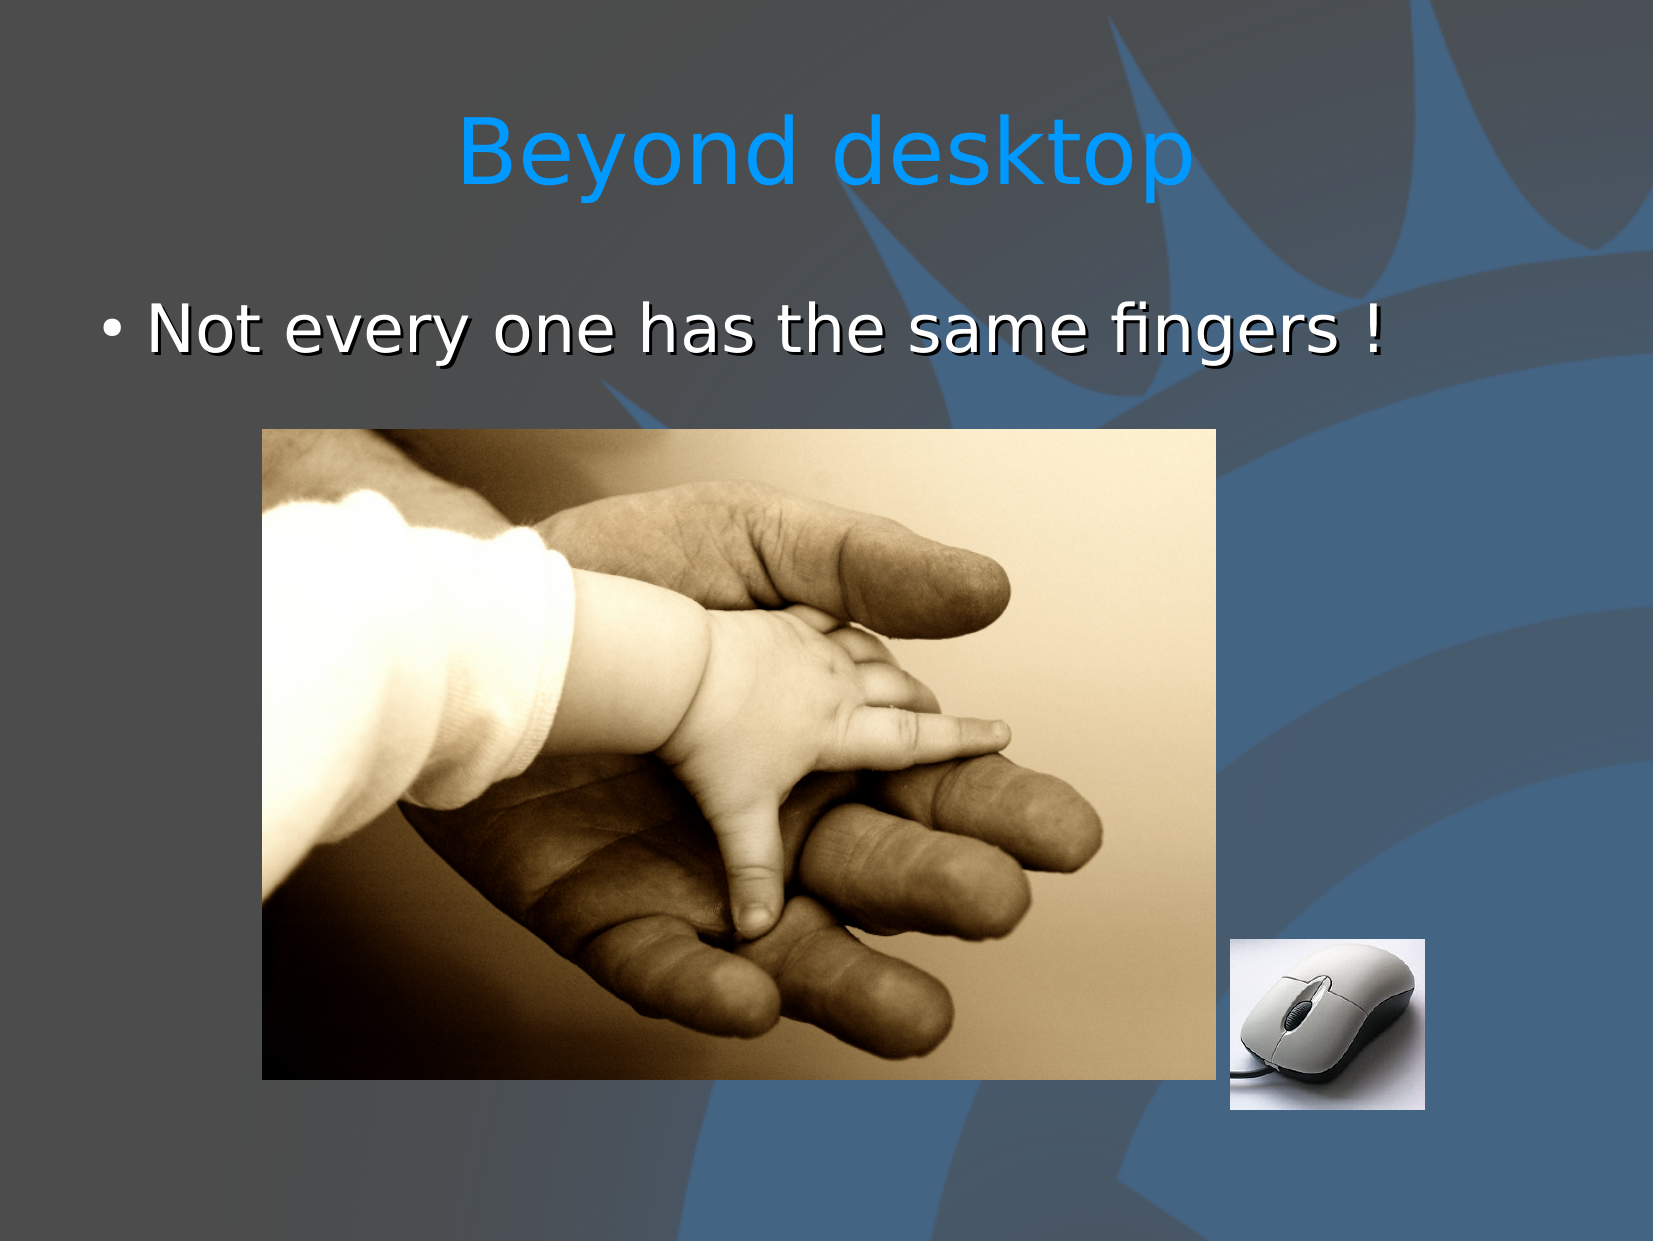

# Beyond desktop
 Not every one has the same fingers !